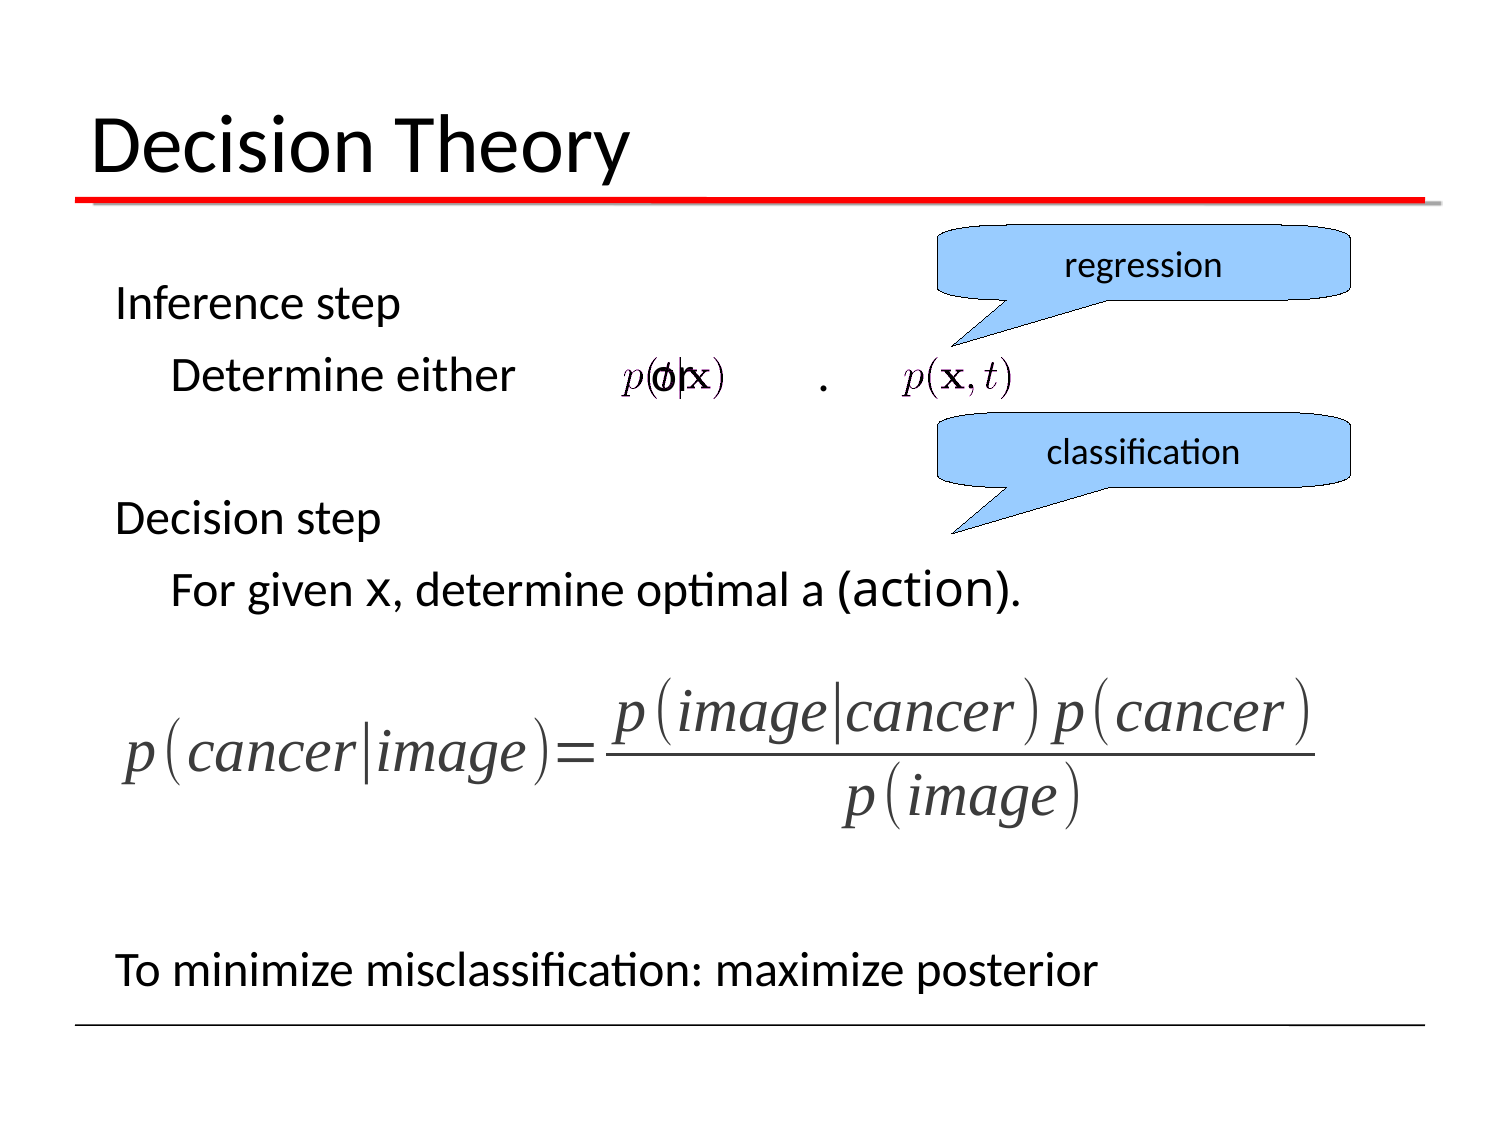

# Decision Theory
regression
Inference step
	Determine either or .
Decision step
	For given x, determine optimal a (action).
To minimize misclassification: maximize posterior
classification